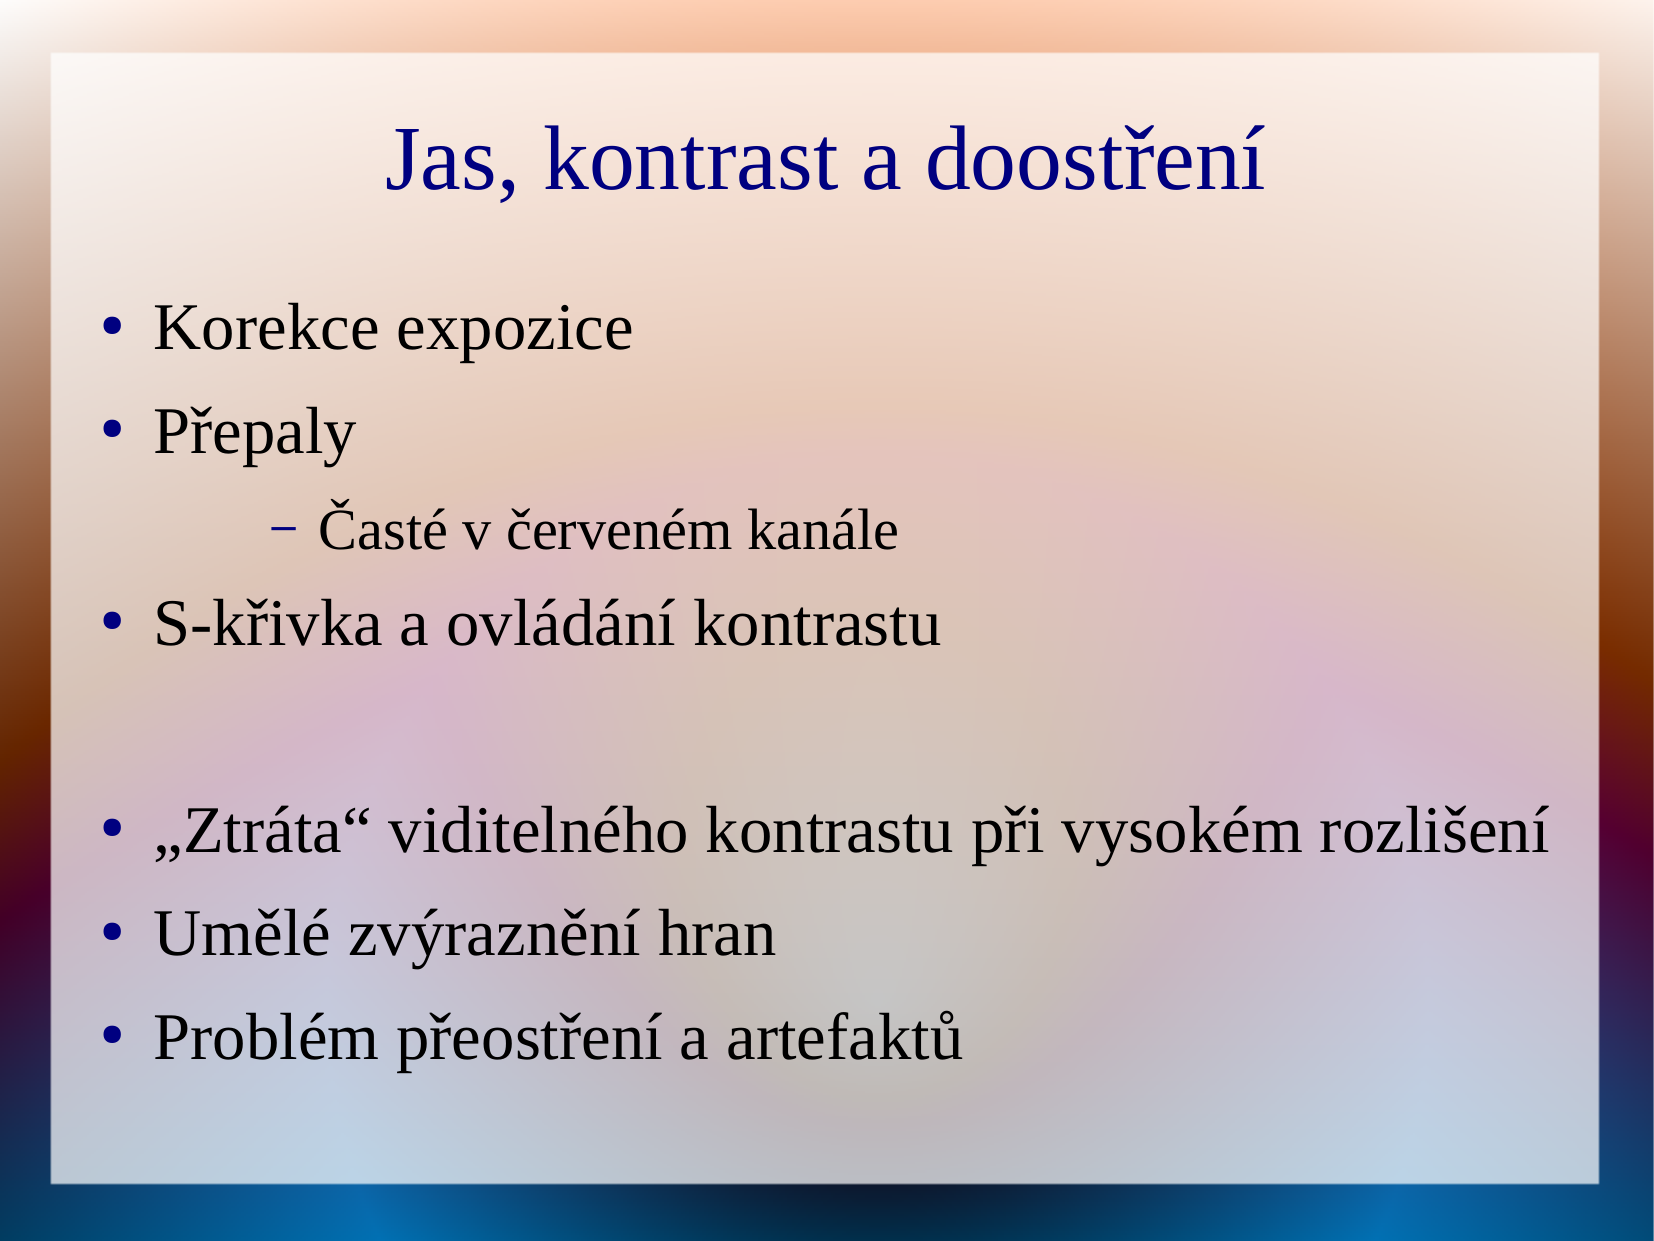

# Jas, kontrast a doostření
Korekce expozice
Přepaly
Časté v červeném kanále
S-křivka a ovládání kontrastu
„Ztráta“ viditelného kontrastu při vysokém rozlišení
Umělé zvýraznění hran
Problém přeostření a artefaktů